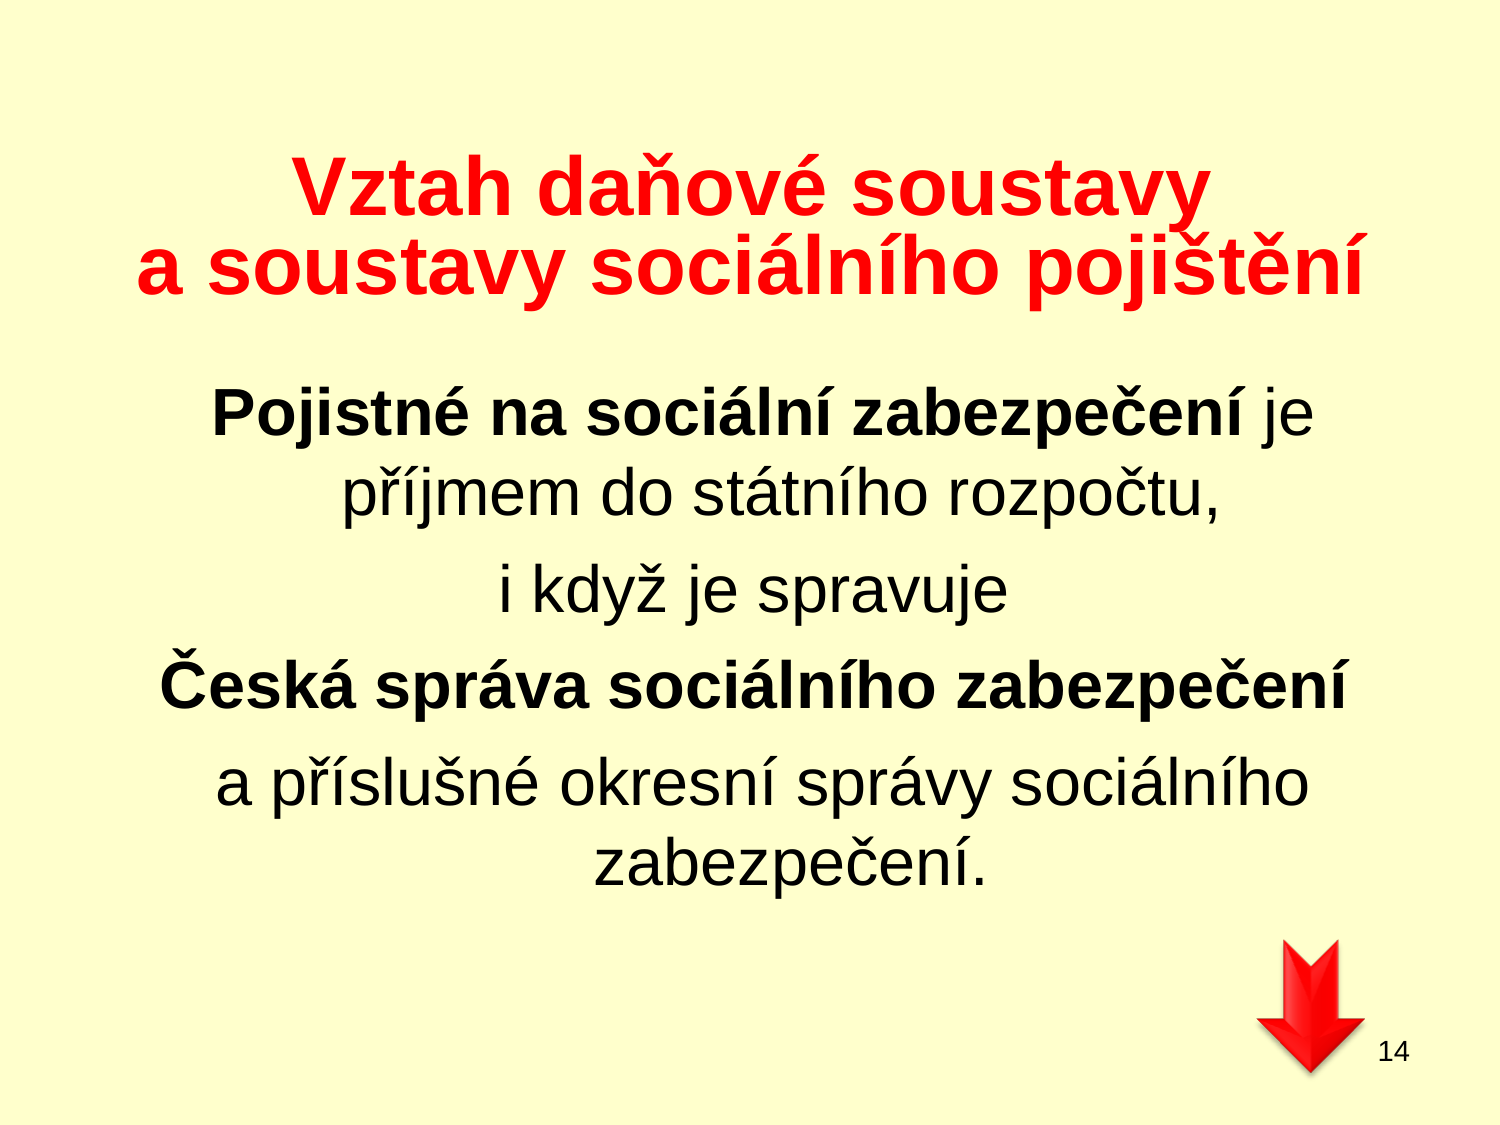

# Vztah daňové soustavy a soustavy sociálního pojištění
Pojistné na sociální zabezpečení je příjmem do státního rozpočtu,
i když je spravuje
Česká správa sociálního zabezpečení
a příslušné okresní správy sociálního zabezpečení.